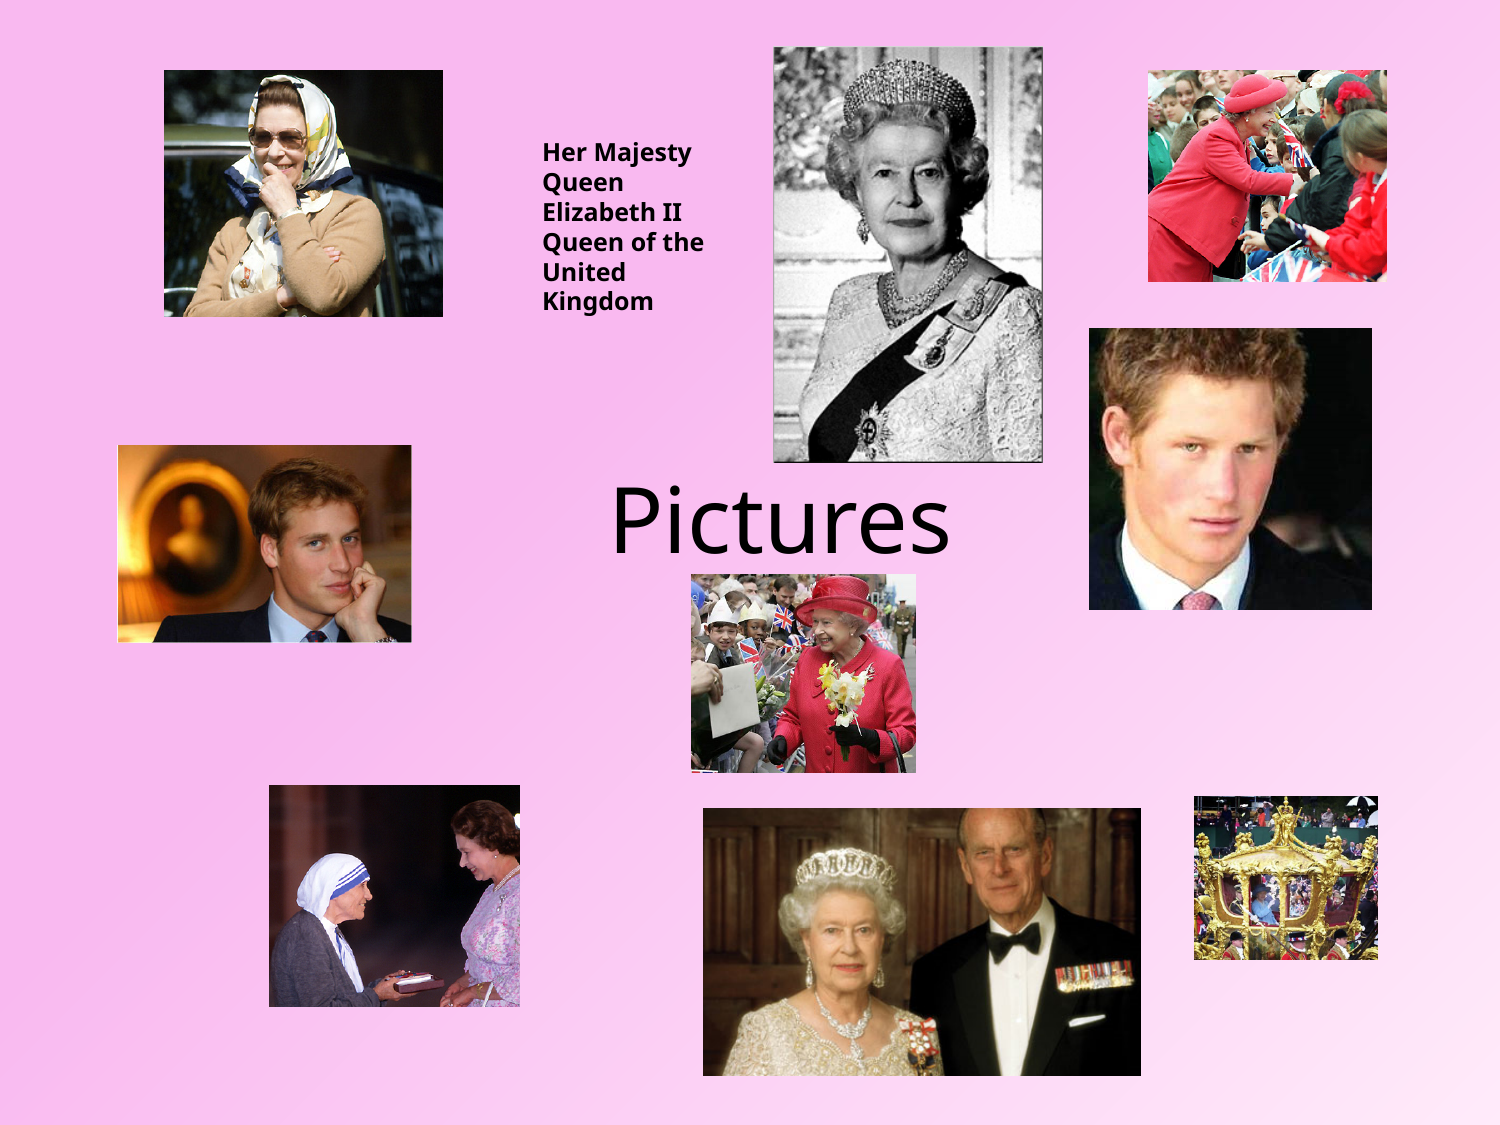

# Pictures
Her Majesty Queen Elizabeth II
Queen of the United Kingdom